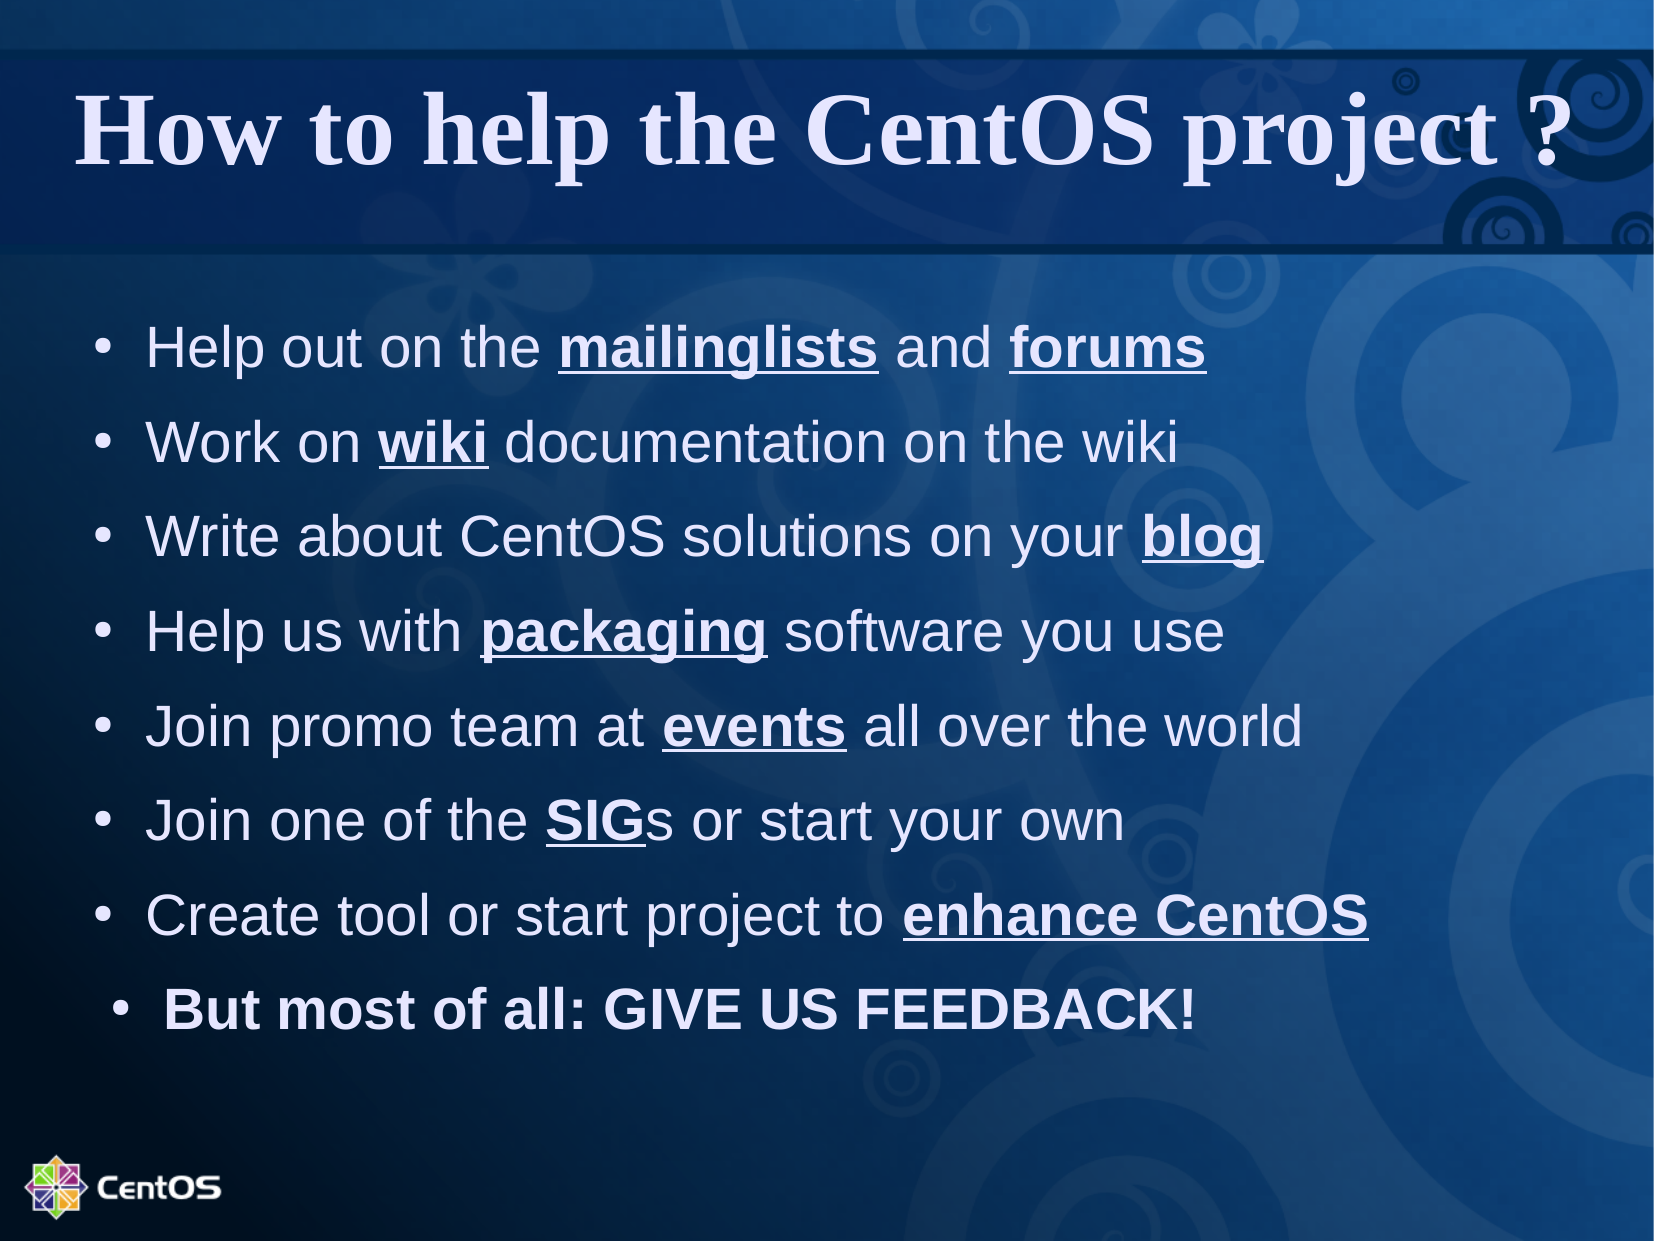

# How to help the CentOS project ?
Help out on the mailinglists and forums
Work on wiki documentation on the wiki
Write about CentOS solutions on your blog
Help us with packaging software you use
Join promo team at events all over the world
Join one of the SIGs or start your own
Create tool or start project to enhance CentOS
But most of all: GIVE US FEEDBACK!